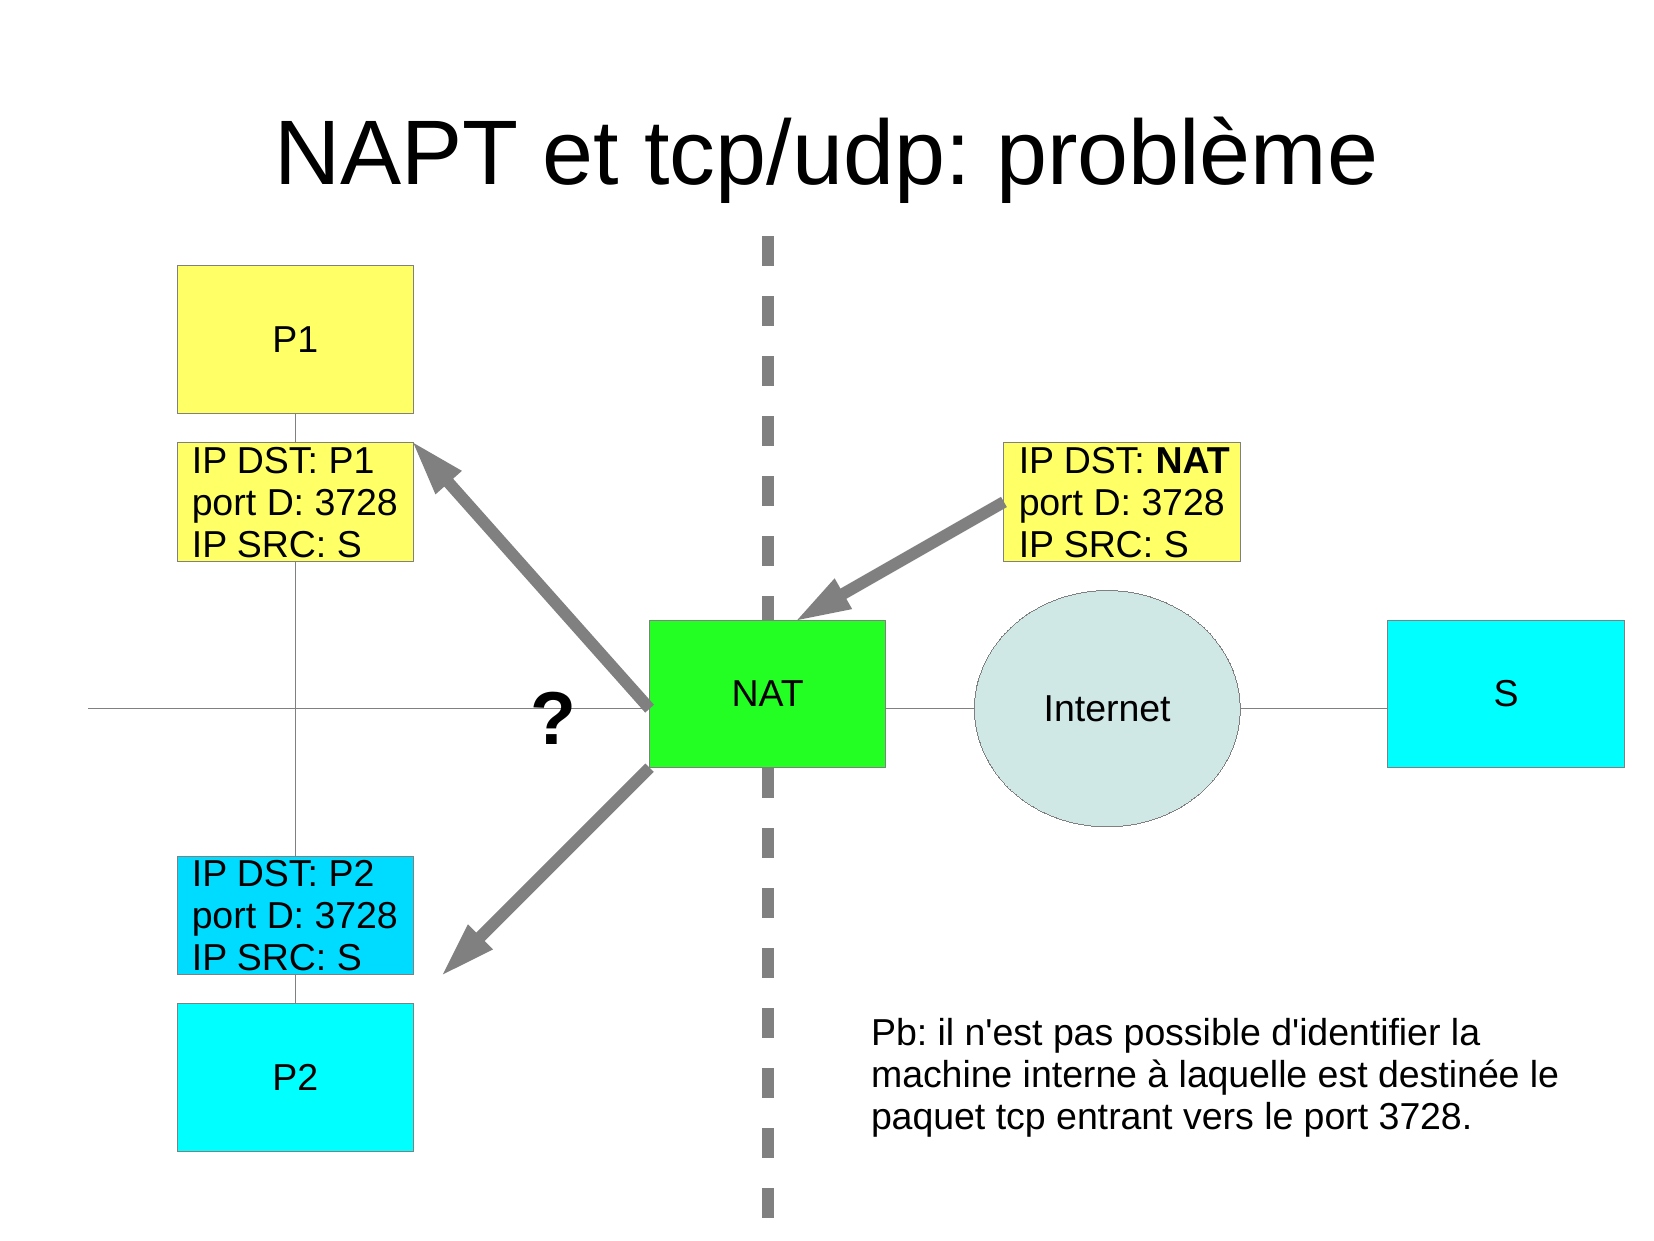

# NAPT et tcp/udp: problème
P1
IP DST: P1
port D: 3728
IP SRC: S
IP DST: NAT
port D: 3728
IP SRC: S
Internet
NAT
S
?
IP DST: P2
port D: 3728
IP SRC: S
P2
Pb: il n'est pas possible d'identifier la machine interne à laquelle est destinée le paquet tcp entrant vers le port 3728.